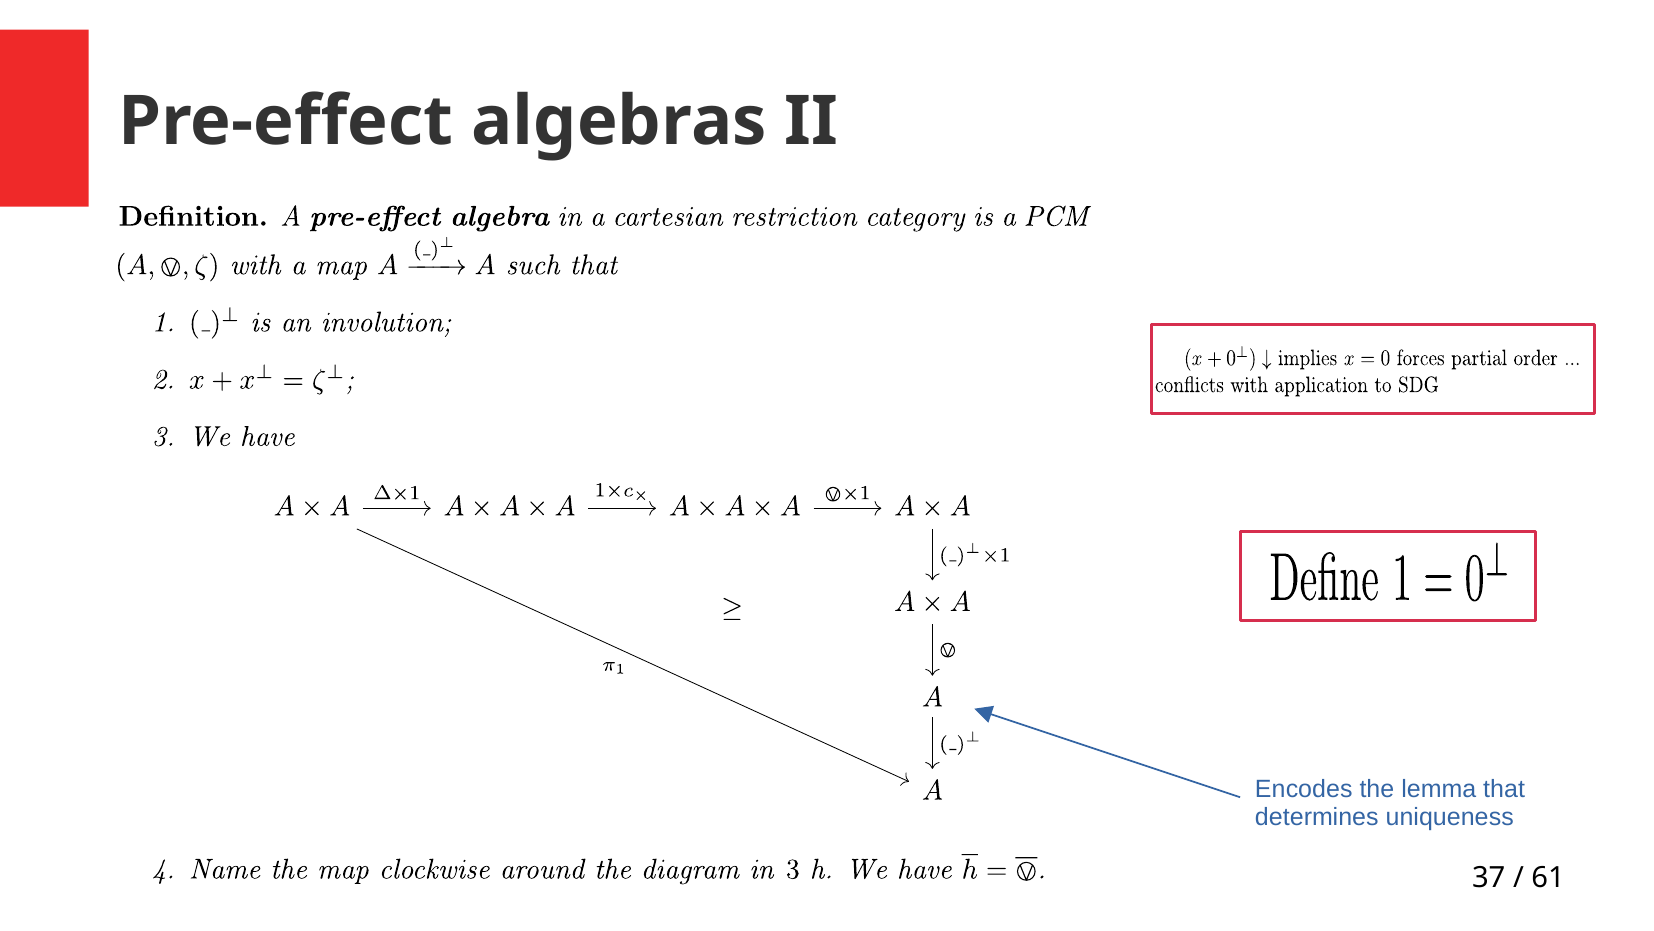

# Pre-effect algebras II
Encodes the lemma that determines uniqueness
37